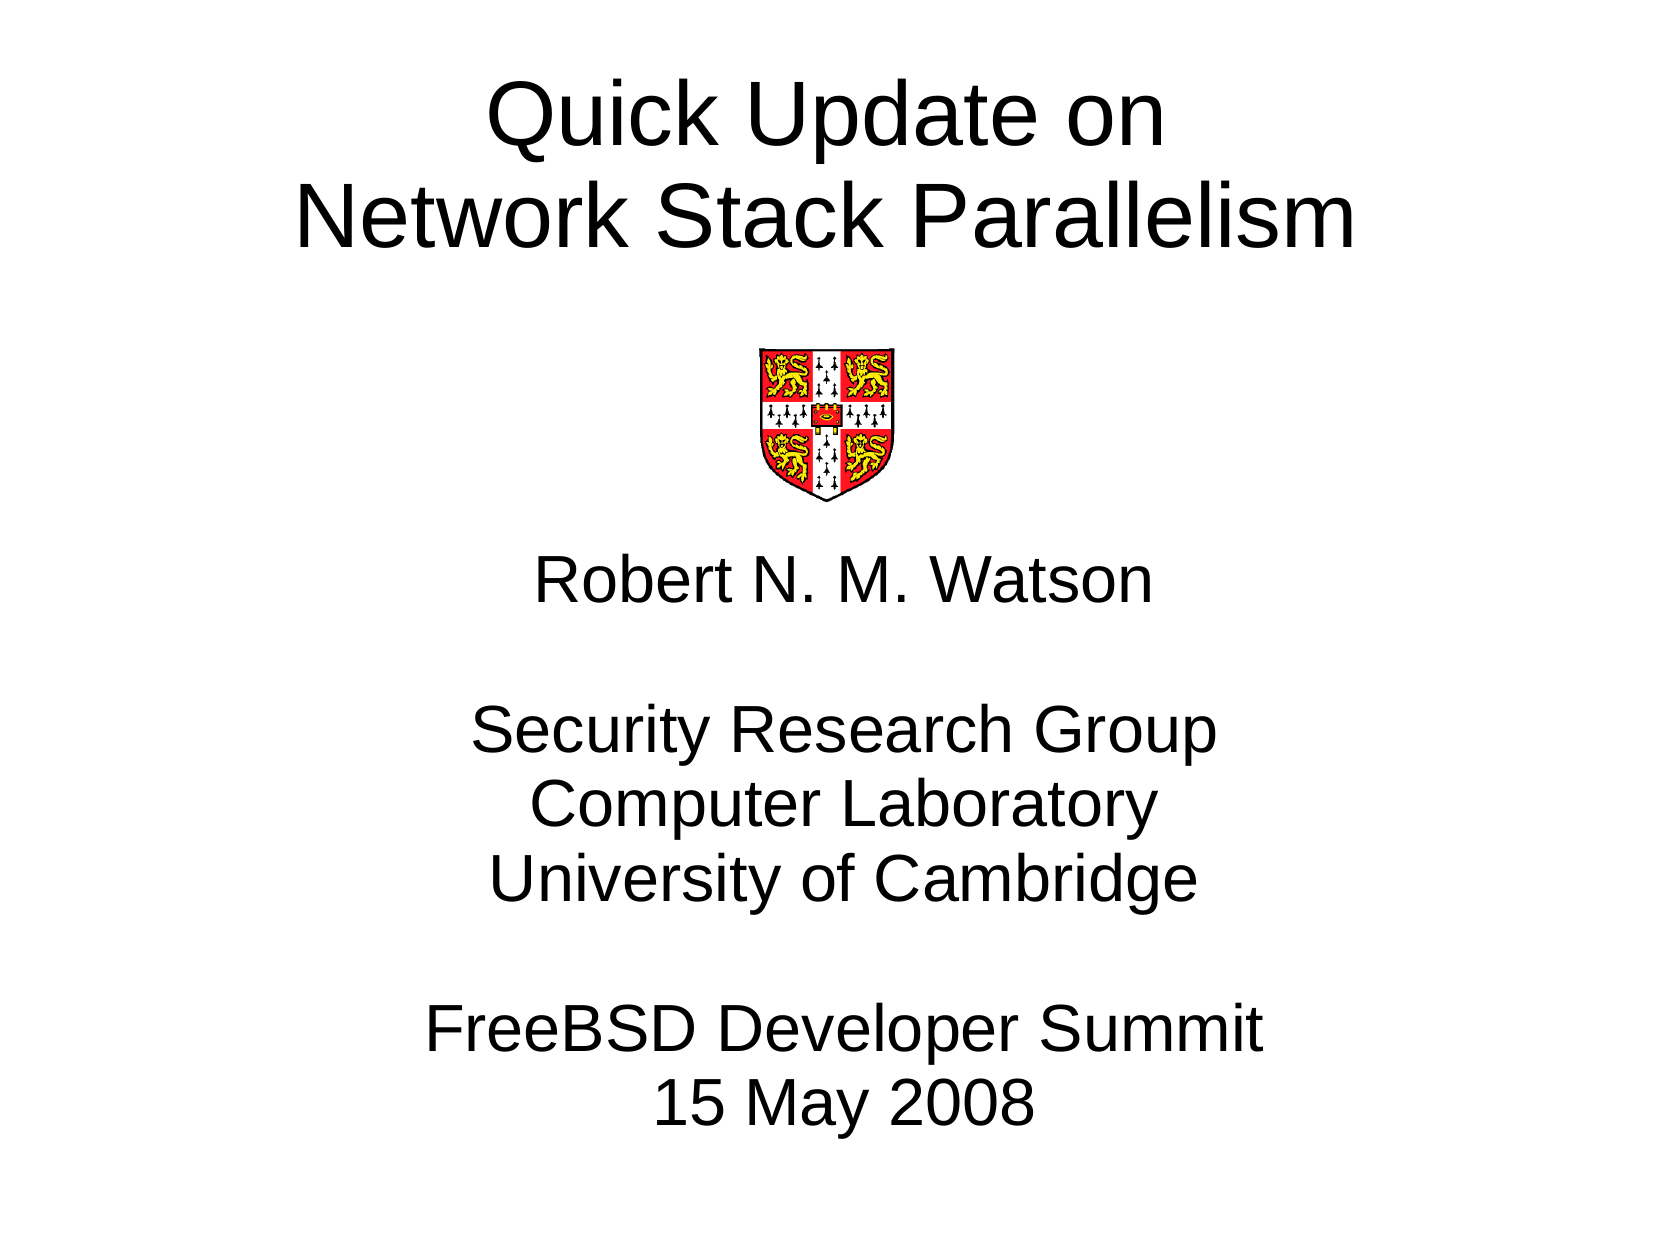

# Quick Update on Network Stack Parallelism
Robert N. M. Watson
Security Research Group
Computer Laboratory
University of Cambridge
FreeBSD Developer Summit
15 May 2008